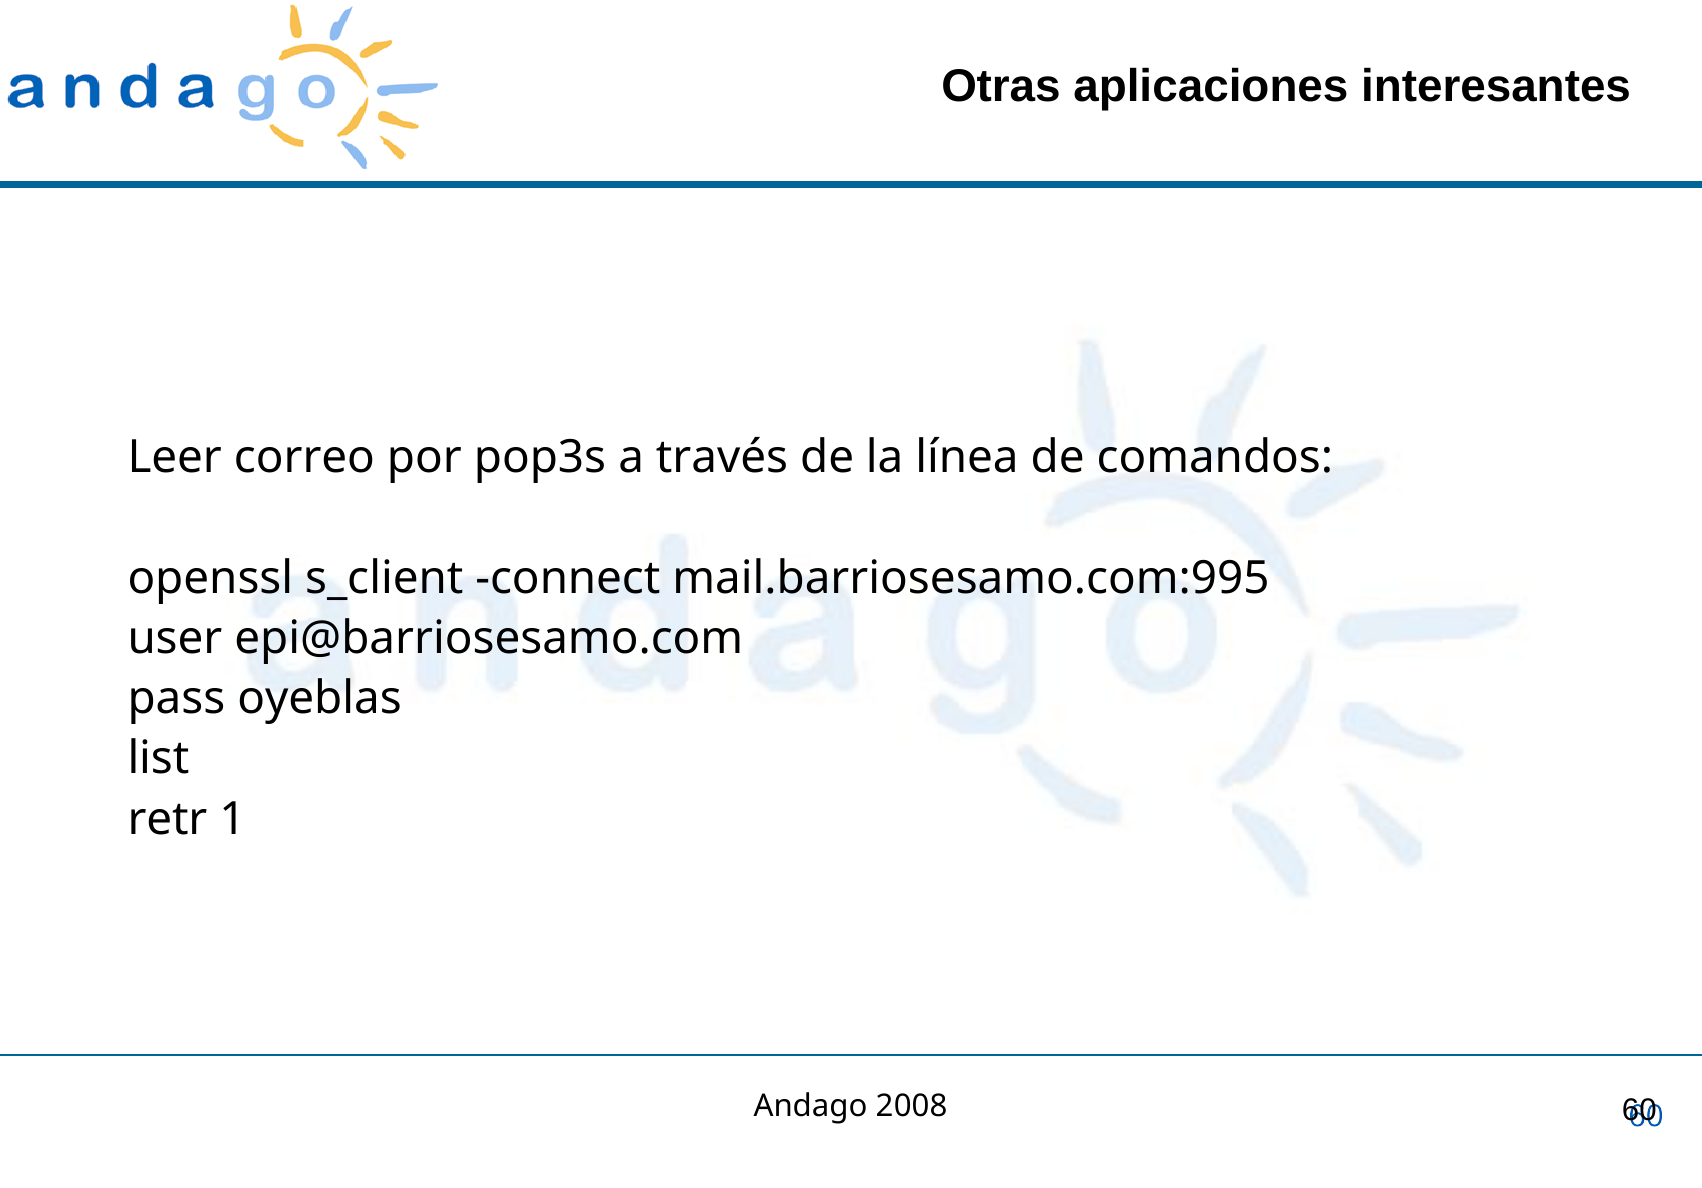

# Otras aplicaciones interesantes
Leer correo por pop3s a través de la línea de comandos:
openssl s_client -connect mail.barriosesamo.com:995
user epi@barriosesamo.com
pass oyeblas
list
retr 1